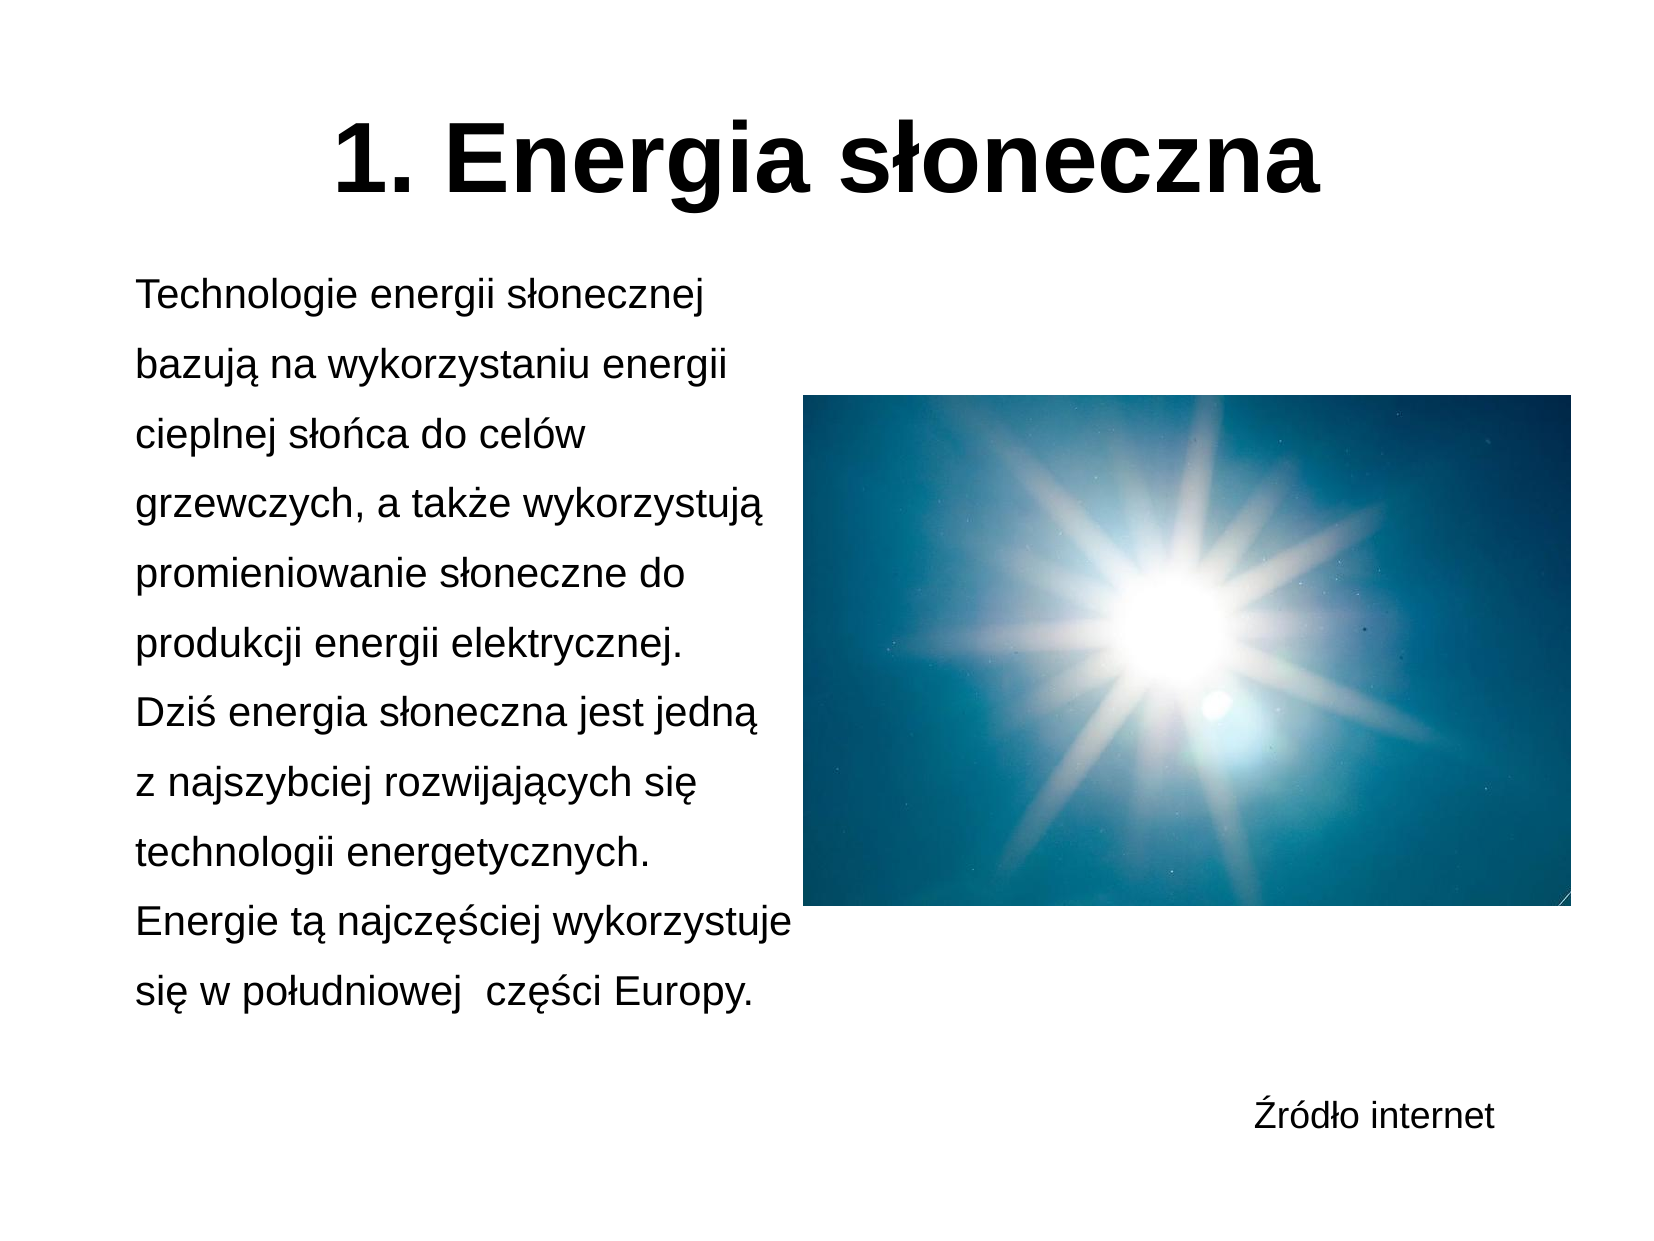

# 1. Energia słoneczna
Technologie energii słonecznej bazują na wykorzystaniu energii cieplnej słońca do celów grzewczych, a także wykorzystują promieniowanie słoneczne do produkcji energii elektrycznej.
Dziś energia słoneczna jest jedną
z najszybciej rozwijających się technologii energetycznych.
Energie tą najczęściej wykorzystuje się w południowej części Europy.
Źródło internet